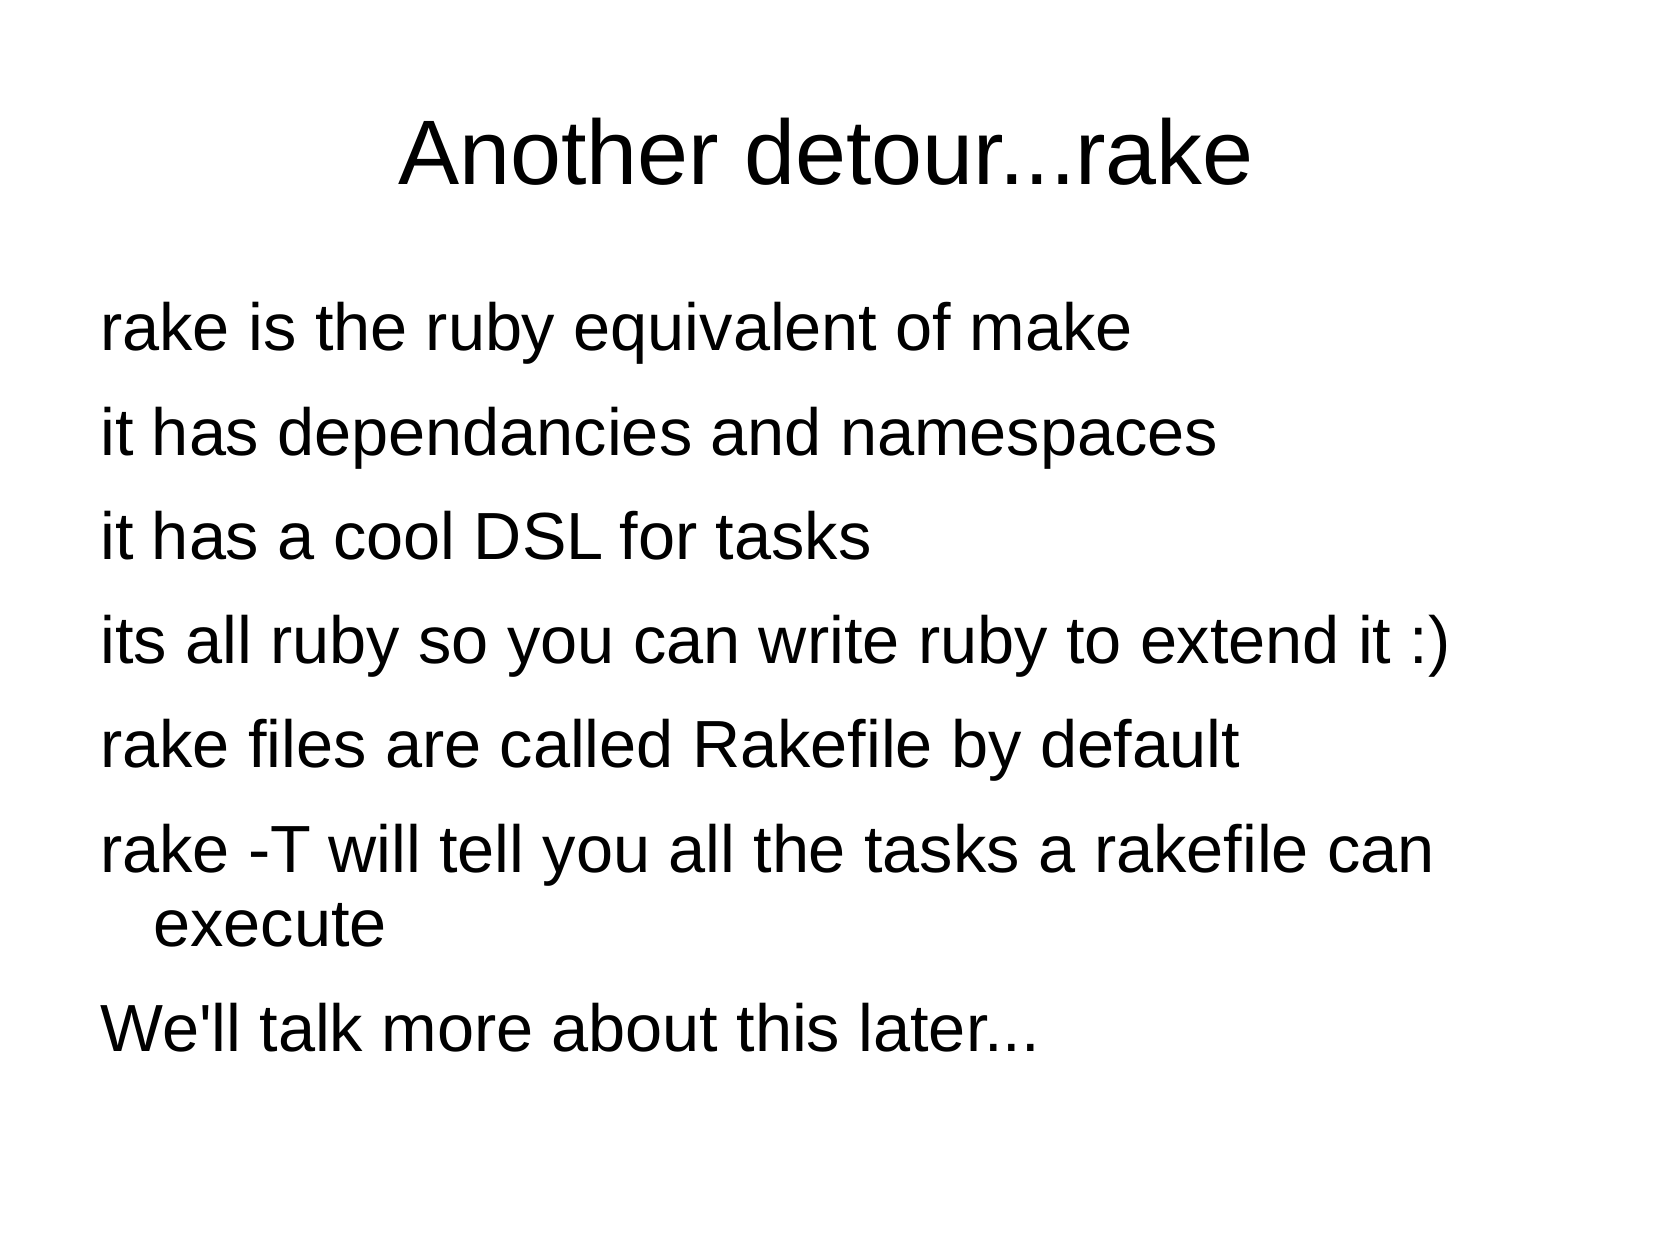

# Another detour...rake
rake is the ruby equivalent of make
it has dependancies and namespaces
it has a cool DSL for tasks
its all ruby so you can write ruby to extend it :)
rake files are called Rakefile by default
rake -T will tell you all the tasks a rakefile can execute
We'll talk more about this later...